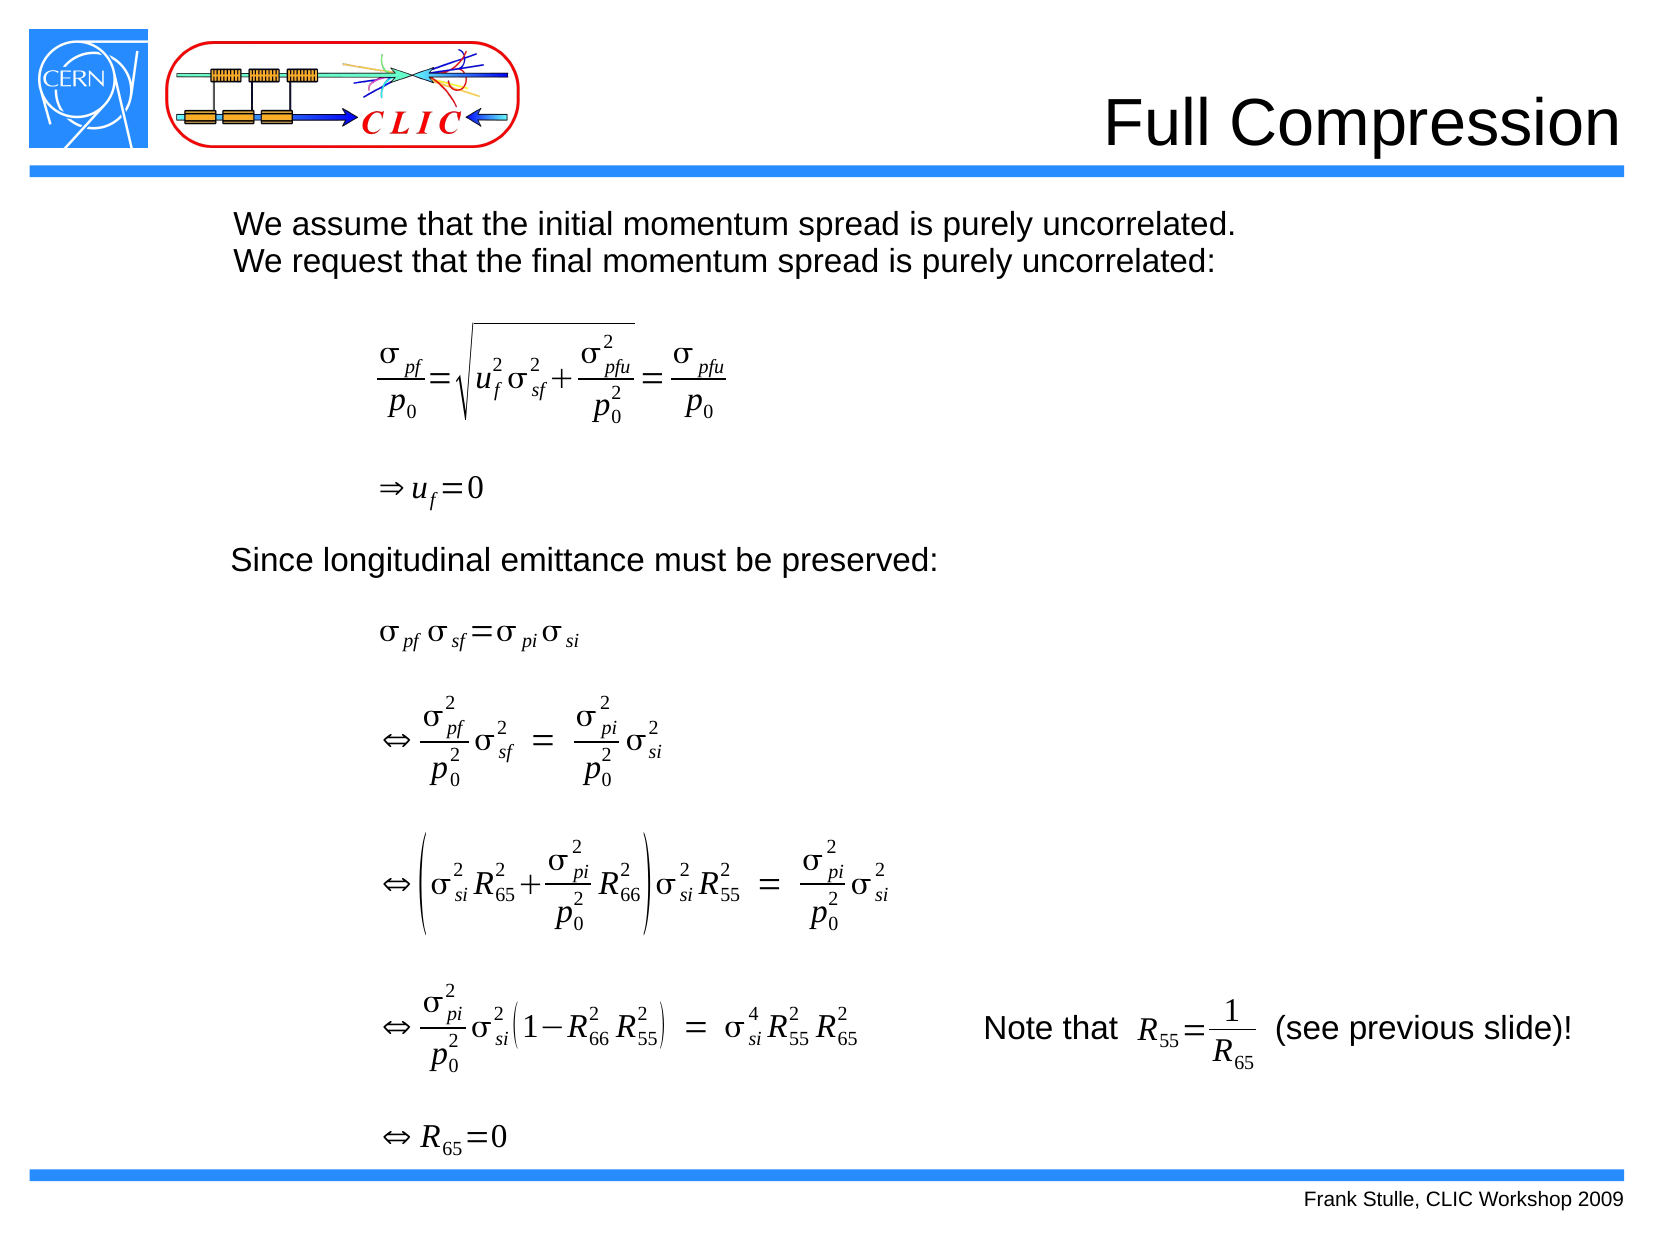

# Full Compression
We assume that the initial momentum spread is purely uncorrelated.
We request that the final momentum spread is purely uncorrelated:
Since longitudinal emittance must be preserved:
Note that (see previous slide)!